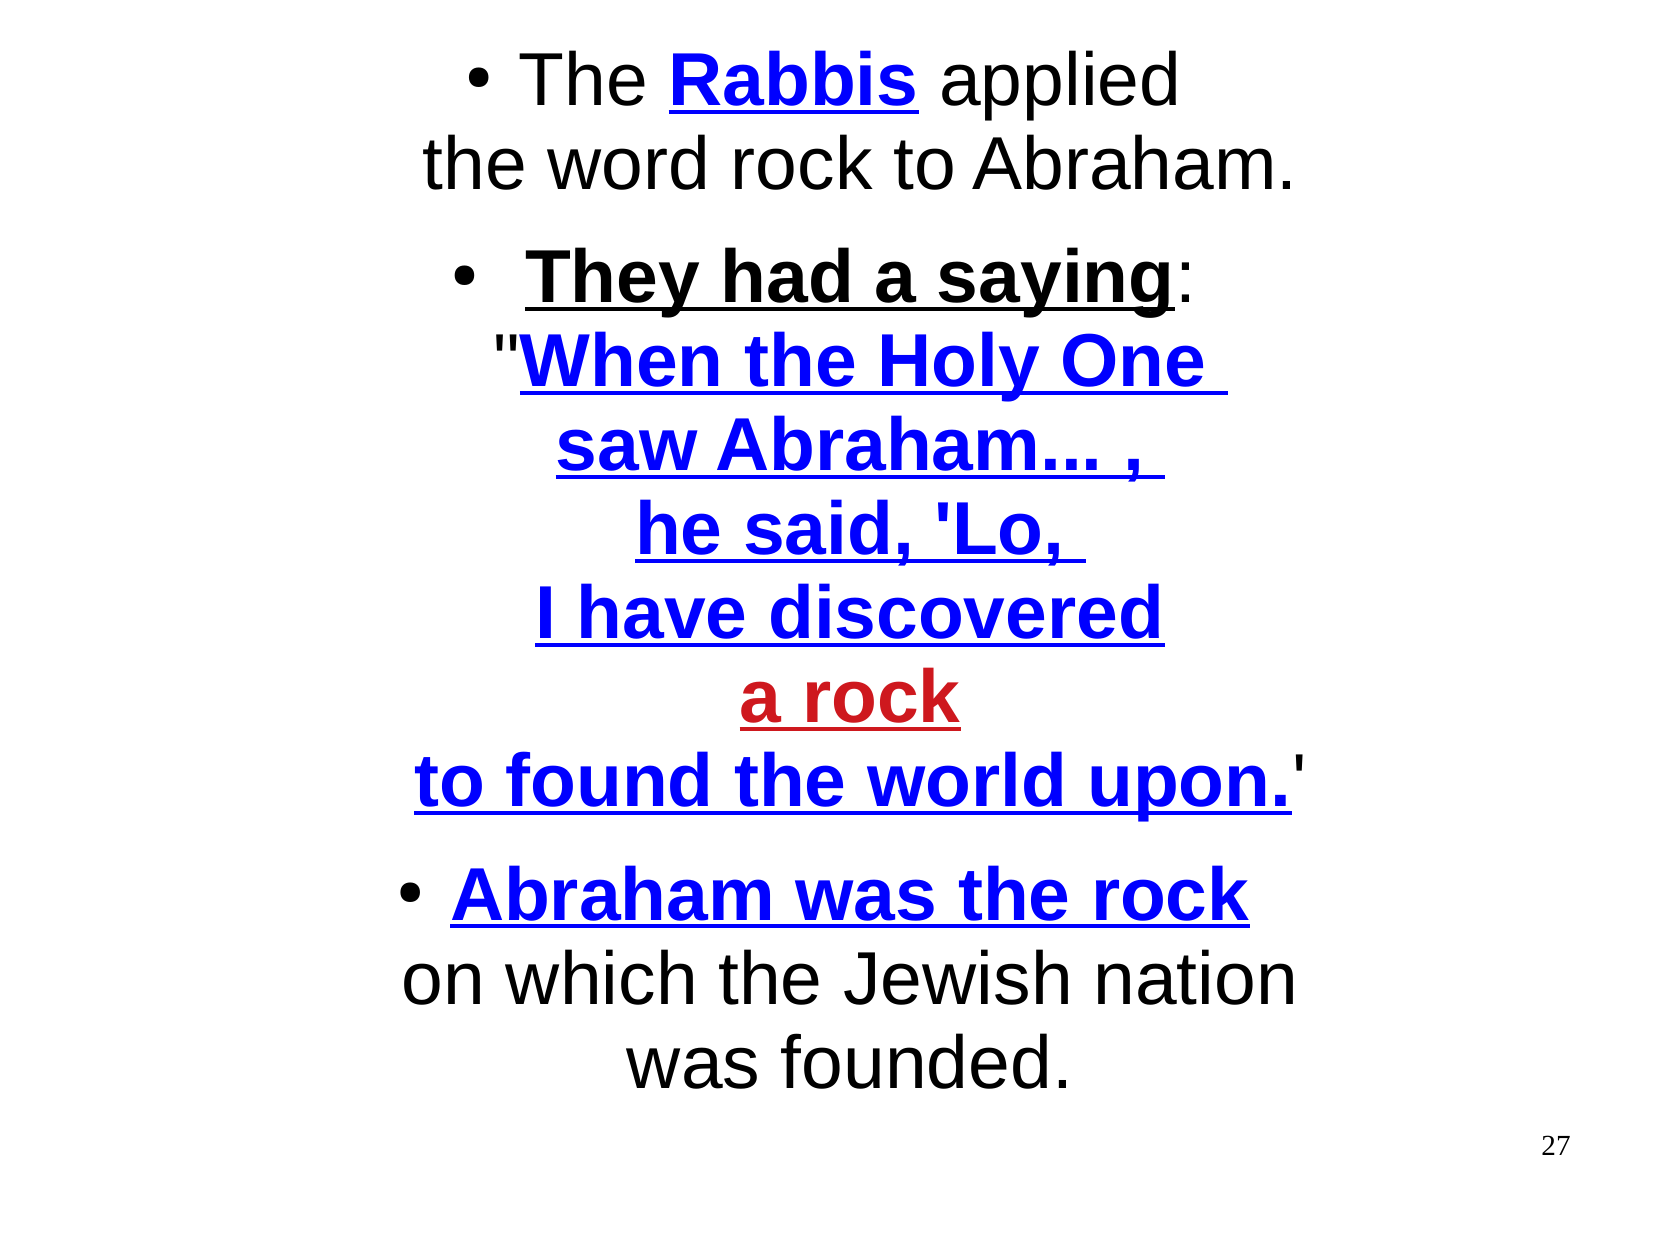

# The Rabbis applied the word rock to Abraham.
 They had a saying:
"When the Holy One
saw Abraham... ,
he said, 'Lo,
I have discovered
a rock
 to found the world upon.'
Abraham was the rock
on which the Jewish nation
was founded.
27